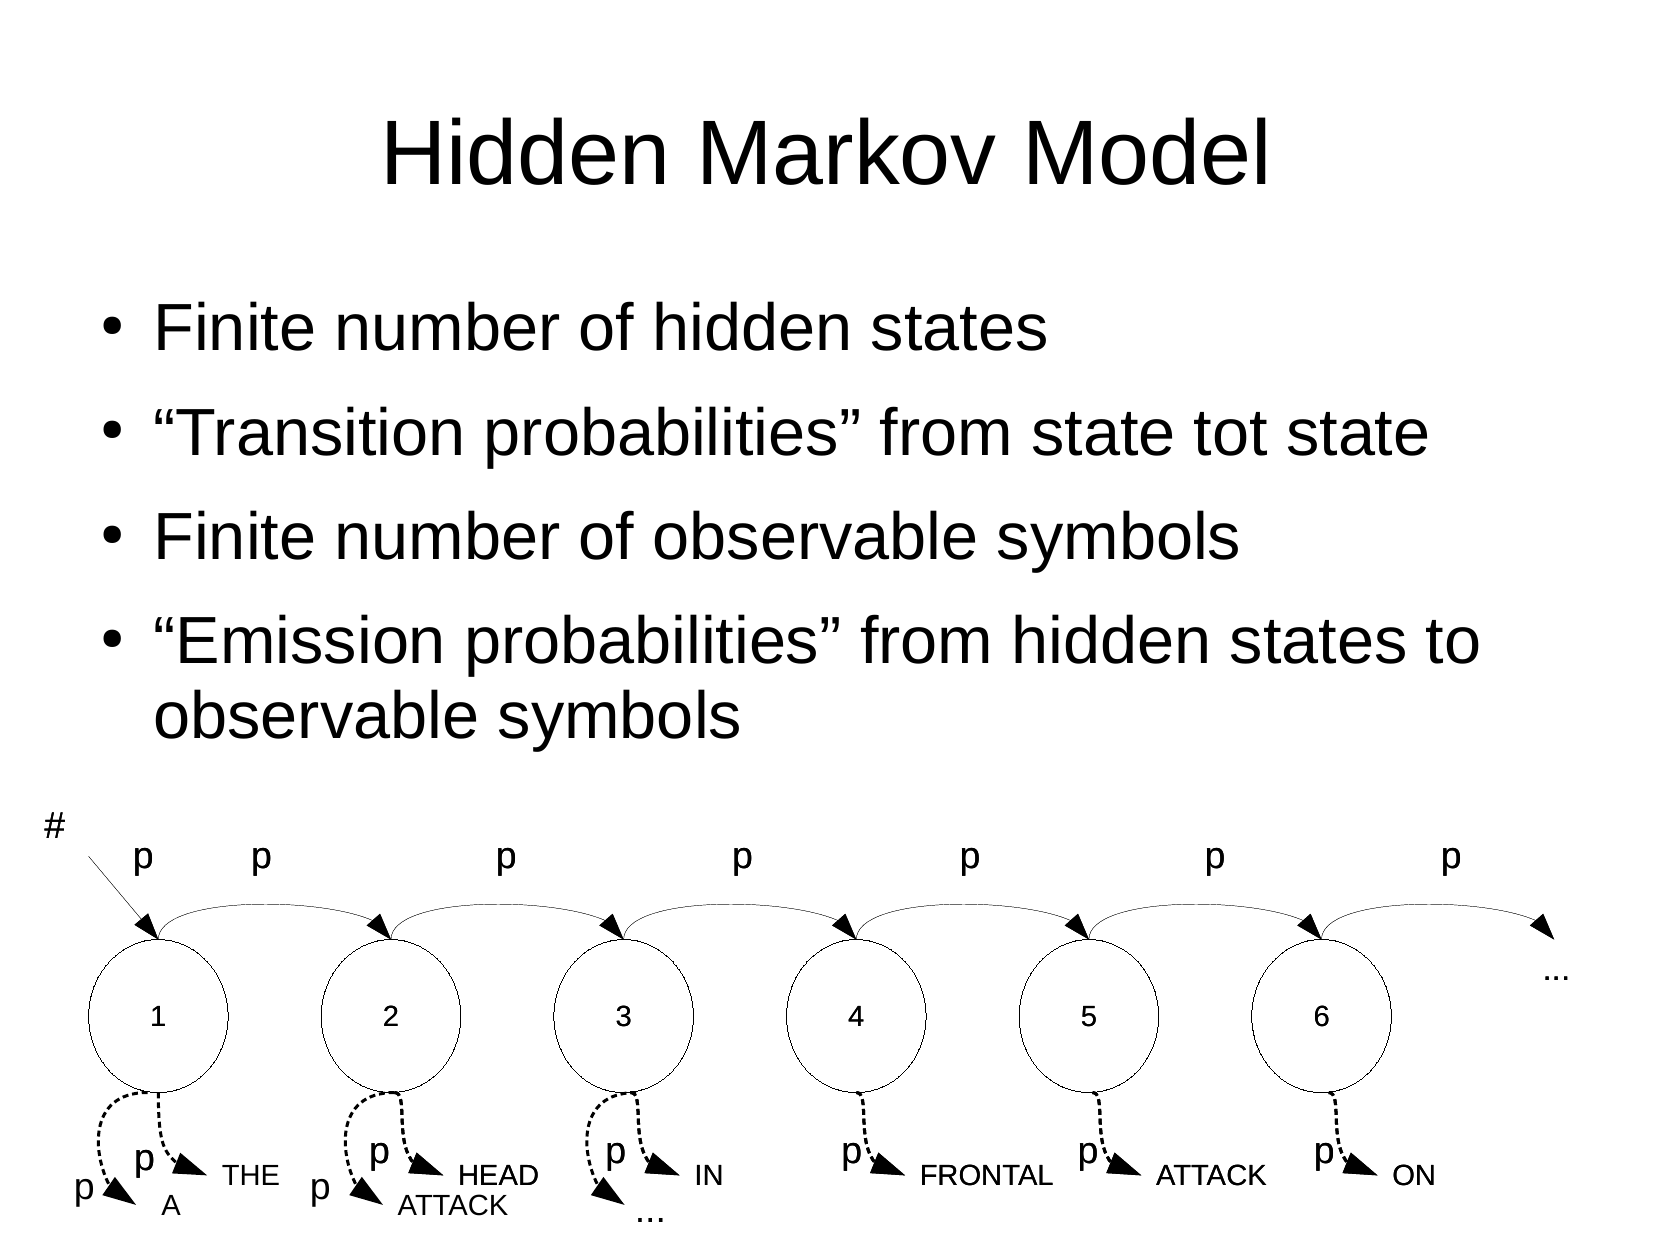

# Hidden Markov Model
Finite number of hidden states
“Transition probabilities” from state tot state
Finite number of observable symbols
“Emission probabilities” from hidden states to observable symbols
#
#
p
p
p
p
p
p
p
p
p
p
p
p
p
p
1
1
2
2
3
3
4
4
5
5
6
6
...
...
p
p
p
p
p
p
p
p
p
p
p
p
THE
HEAD
HEAD
IN
IN
FRONTAL
FRONTAL
ATTACK
ATTACK
ON
ON
p
p
A
ATTACK
...